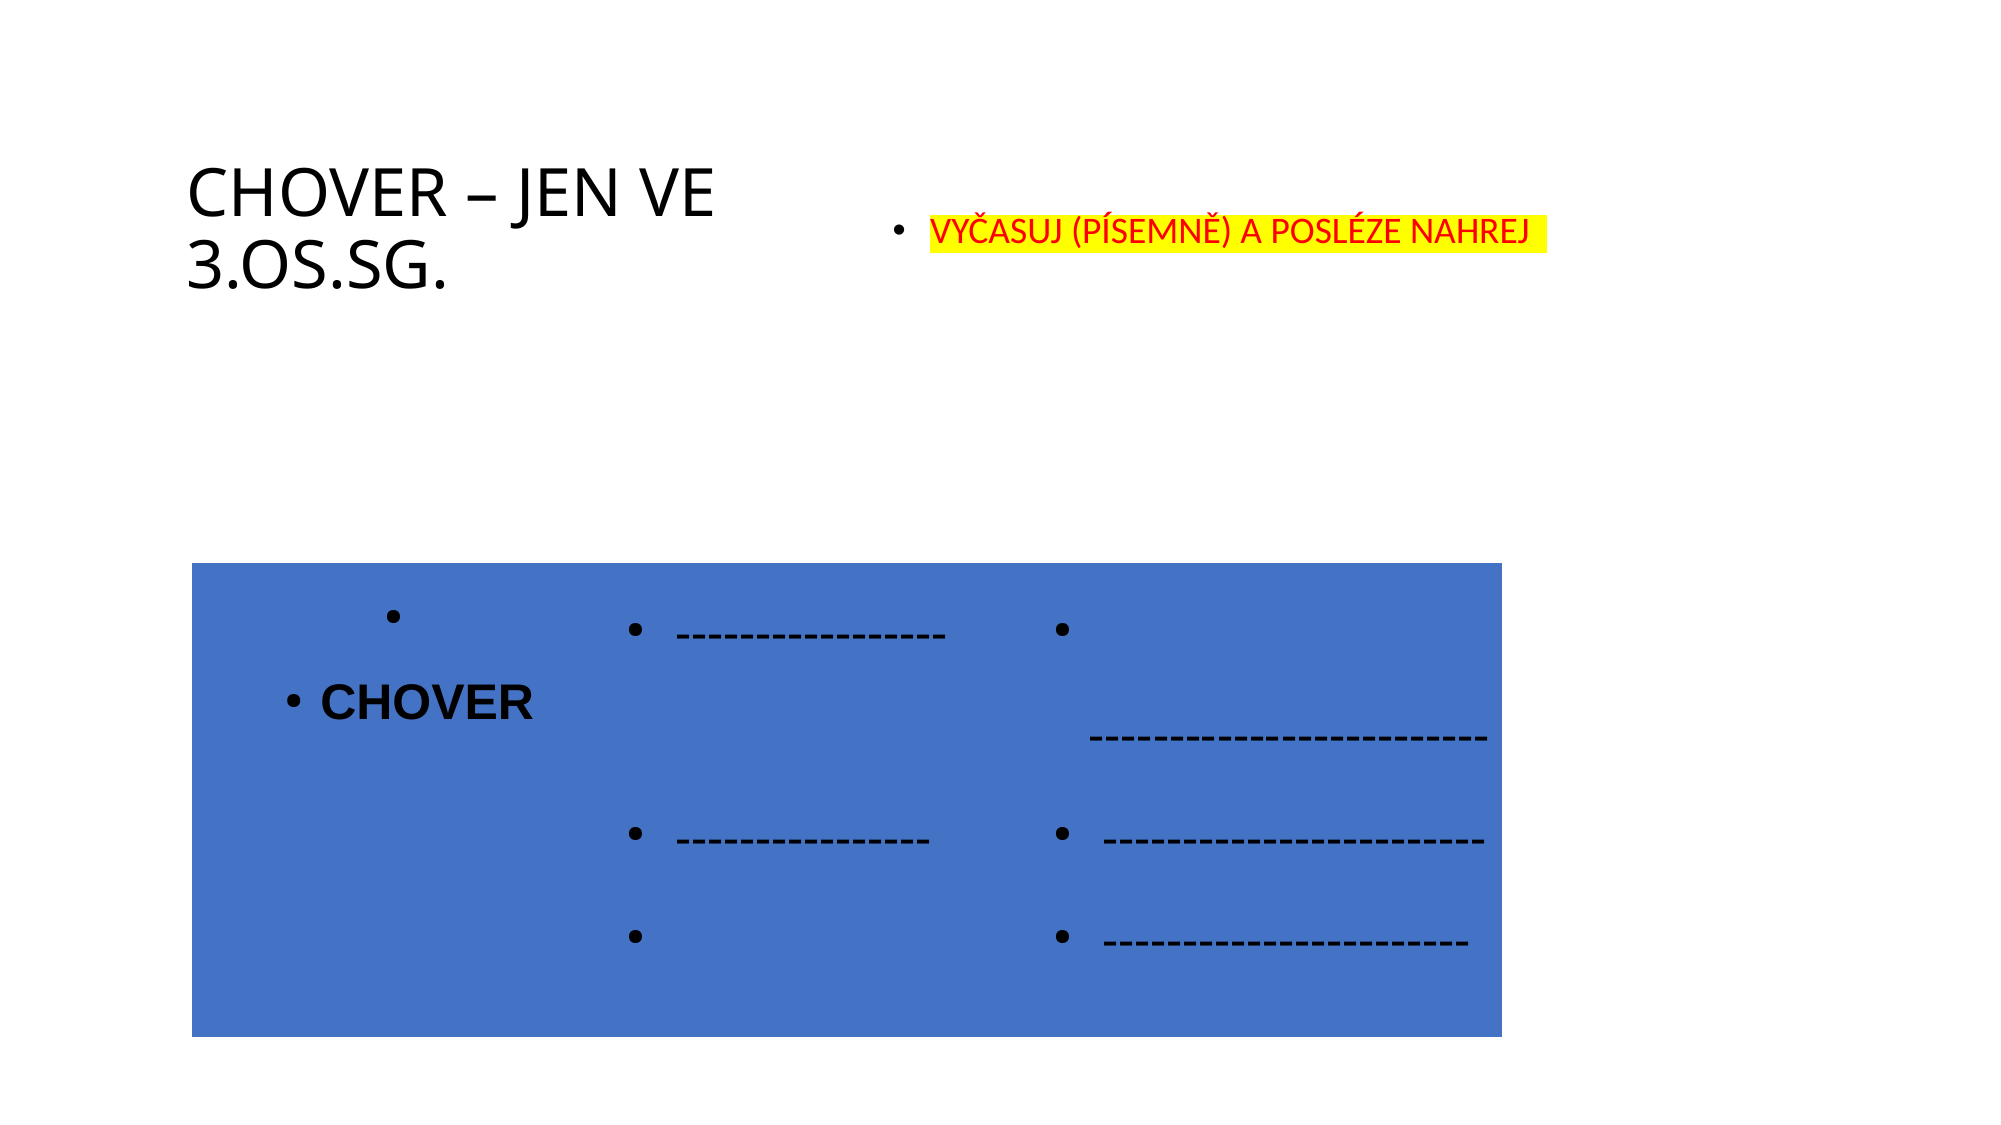

# CHOVER – JEN VE 3.OS.SG.
VYČASUJ (PÍSEMNĚ) A POSLÉZE NAHREJ
| CHOVER | ----------------- | ------------------------- |
| --- | --- | --- |
| | ---------------- | ------------------------ |
| | | ----------------------- |